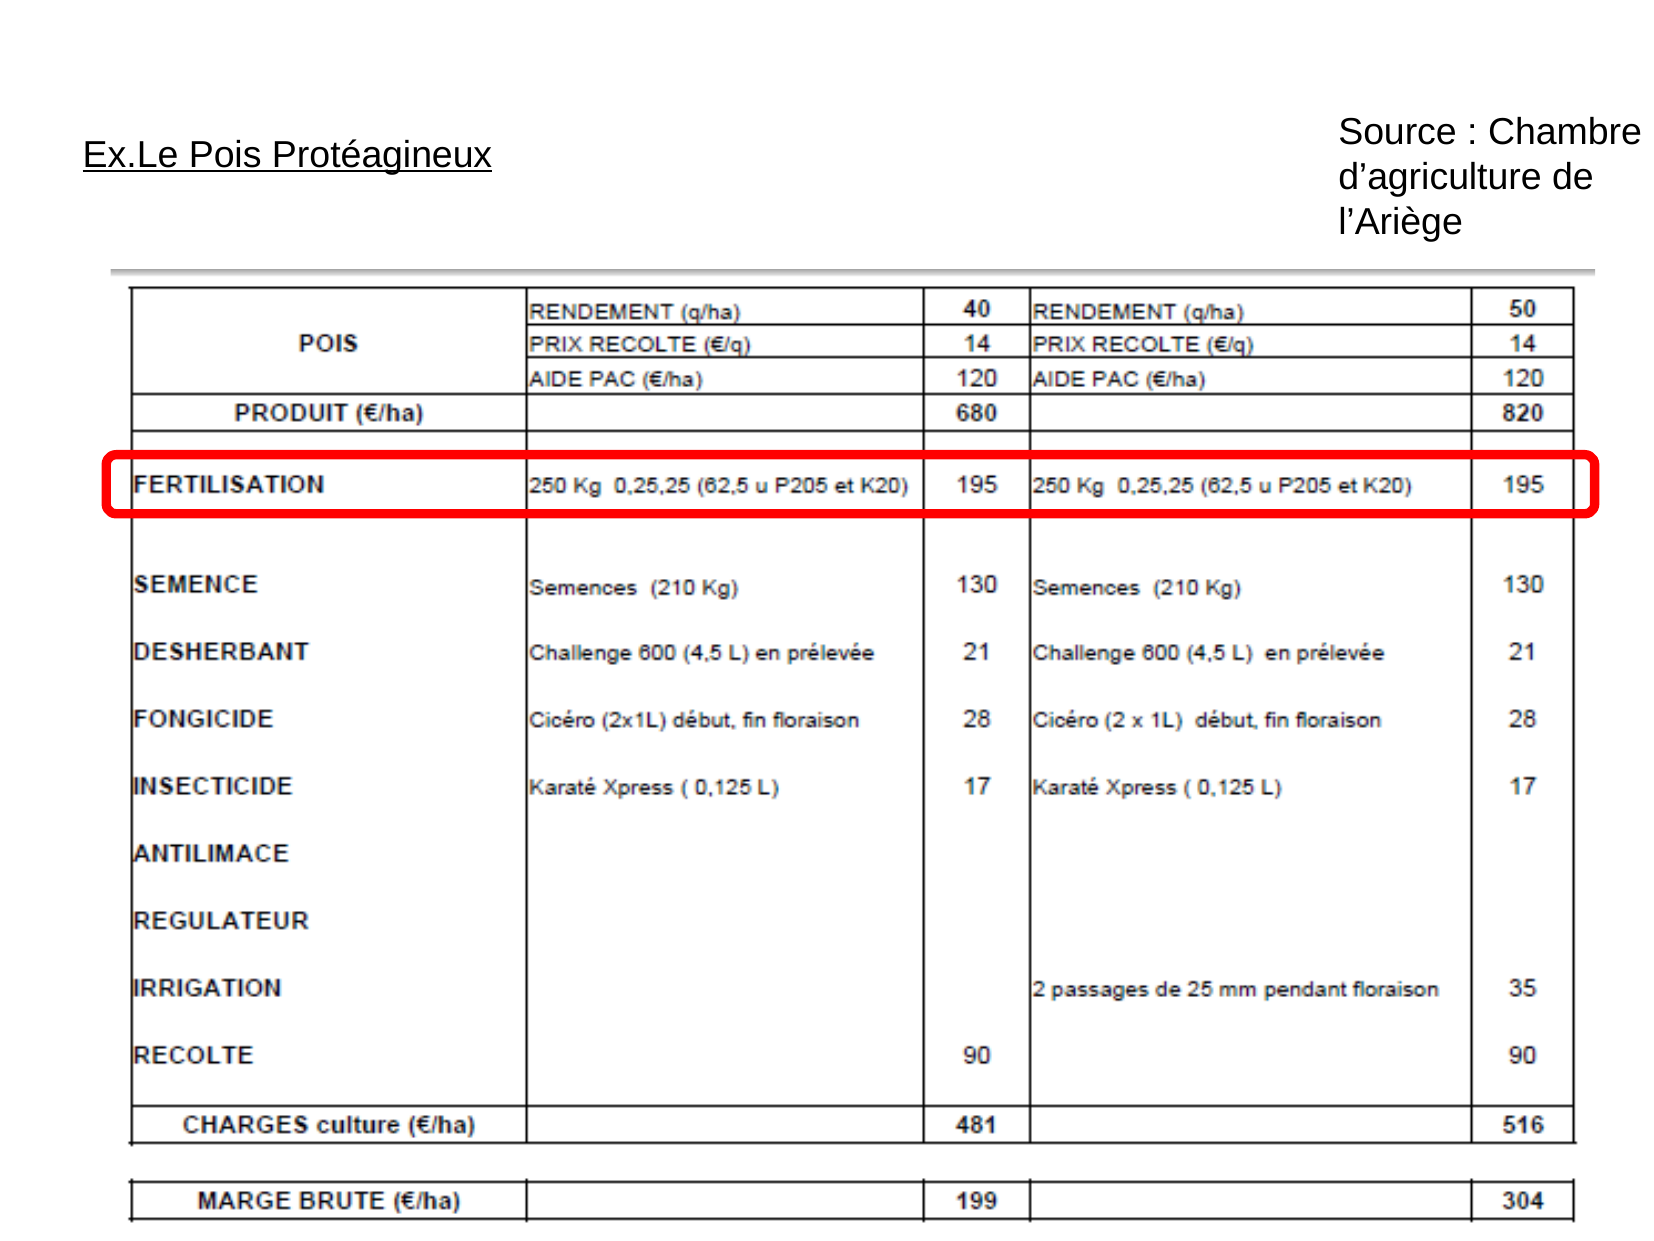

# Ex.Le Pois Protéagineux
Source : Chambre d’agriculture de l’Ariège